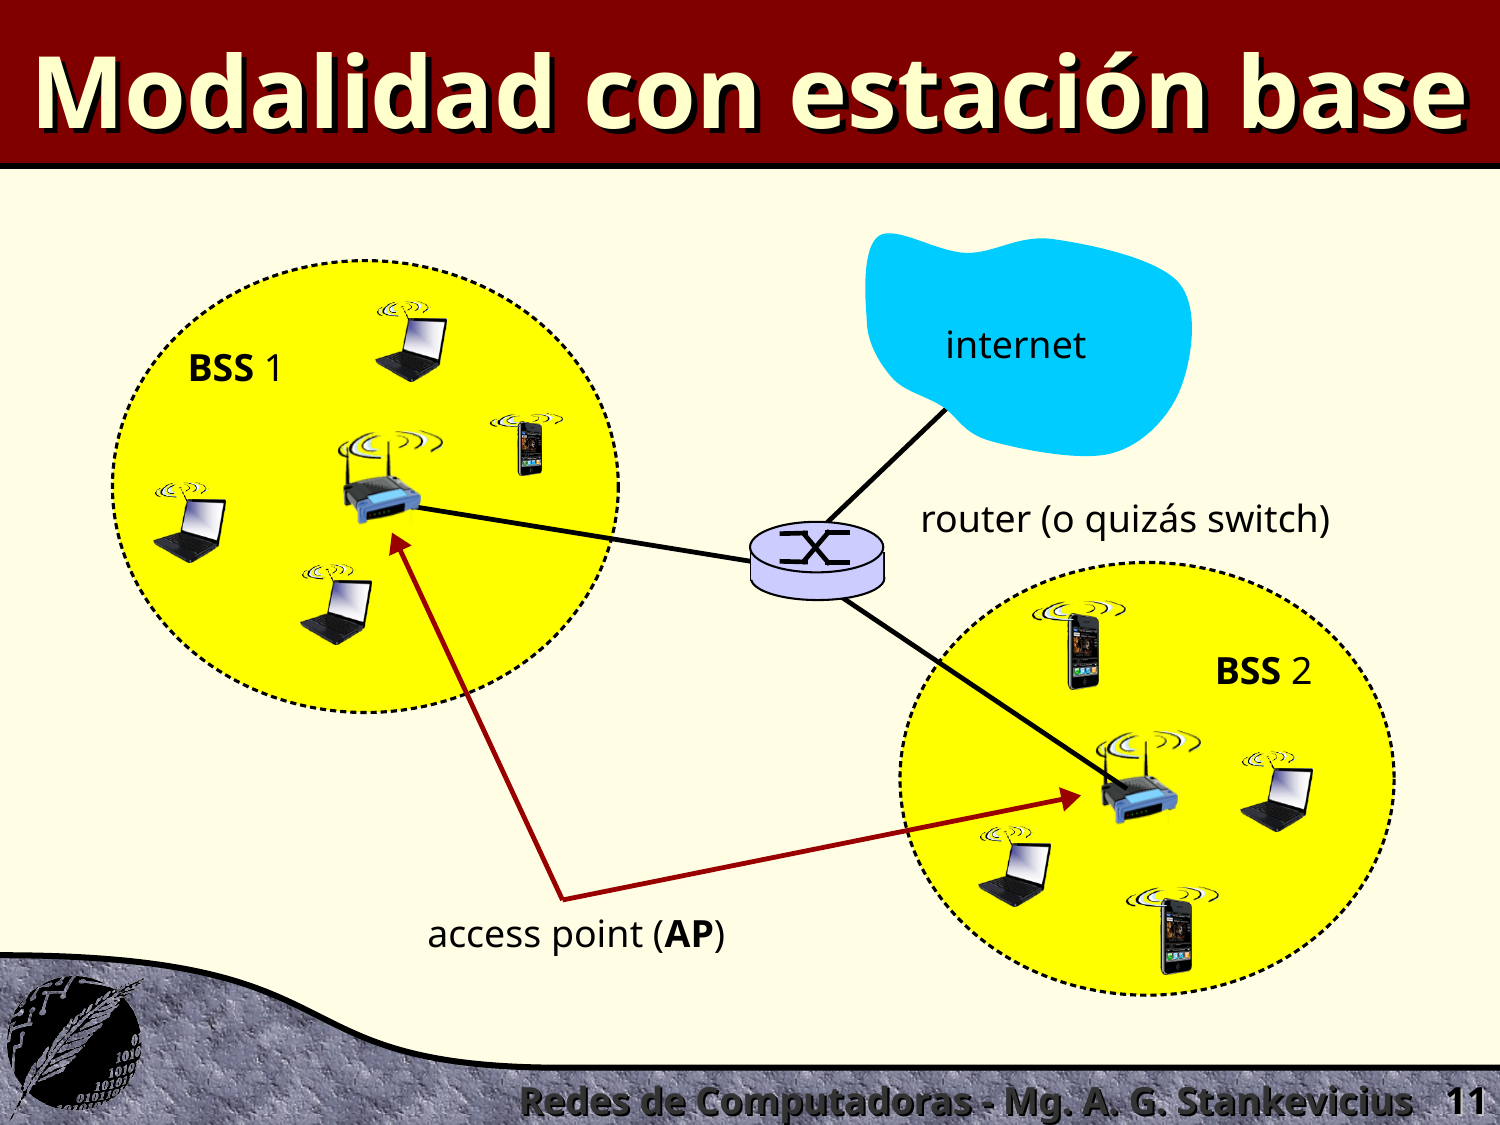

# Modalidad con estación base
 internet
BSS 1
router (o quizás switch)
BSS 2
access point (AP)
11